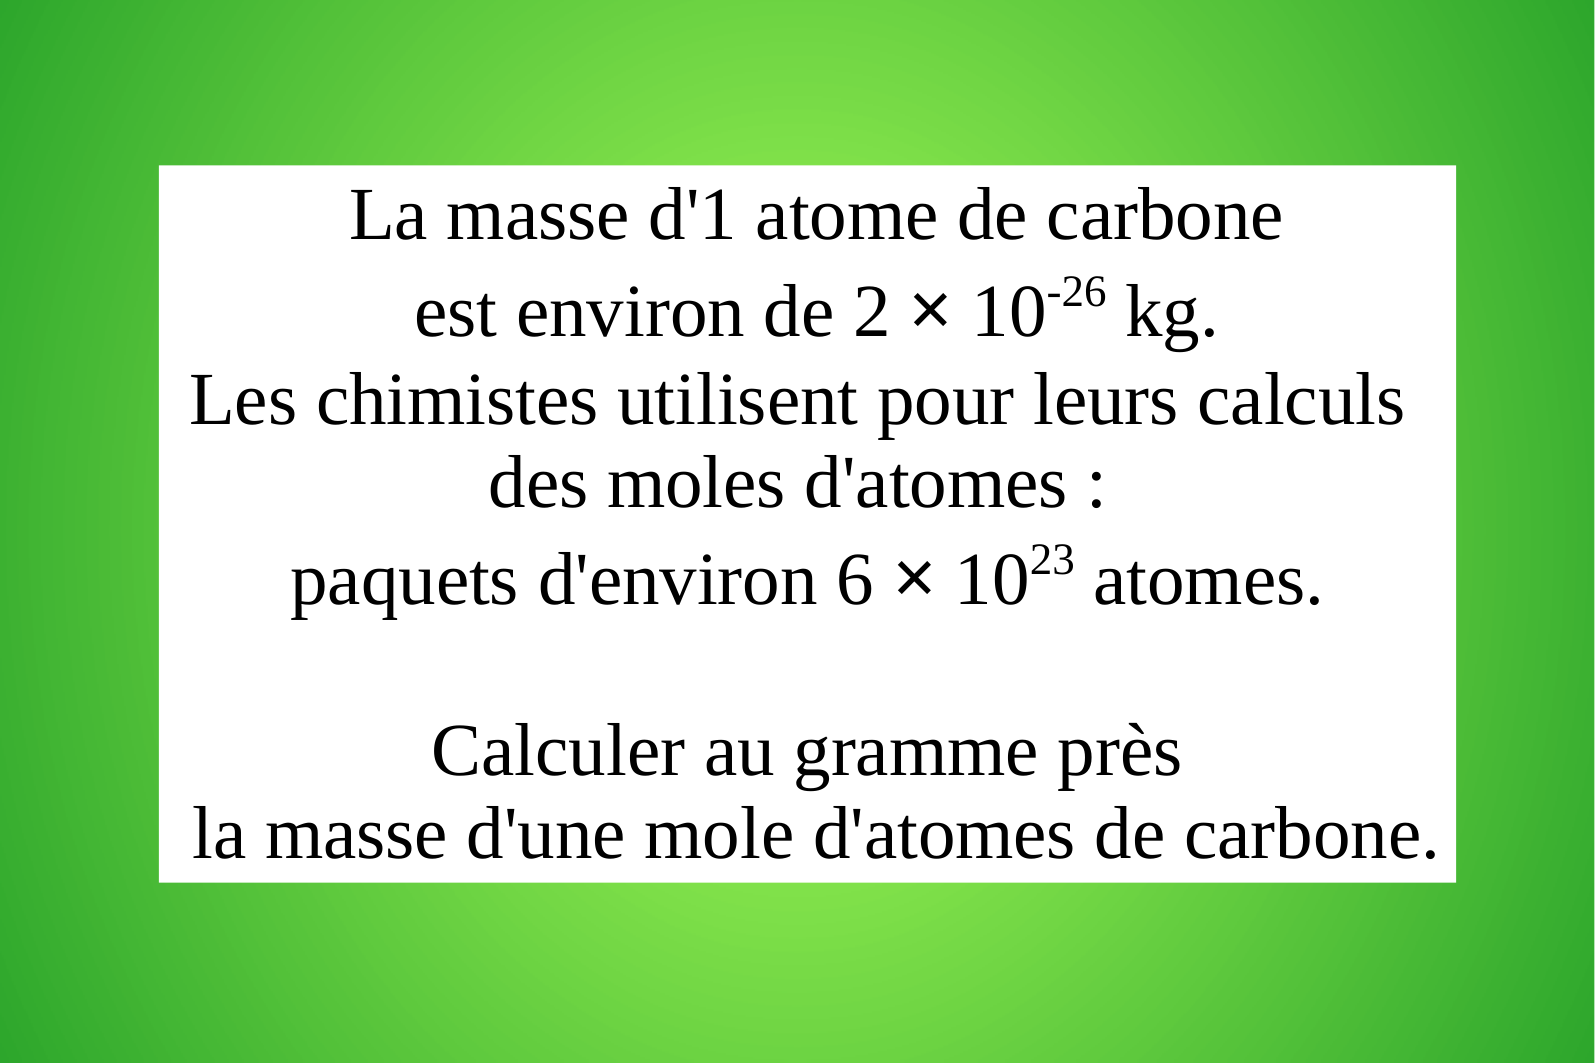

La masse d'1 atome de carbone
 est environ de 2 × 10-26 kg.
Les chimistes utilisent pour leurs calculs
des moles d'atomes :
paquets d'environ 6 × 1023 atomes.
Calculer au gramme près
 la masse d'une mole d'atomes de carbone.